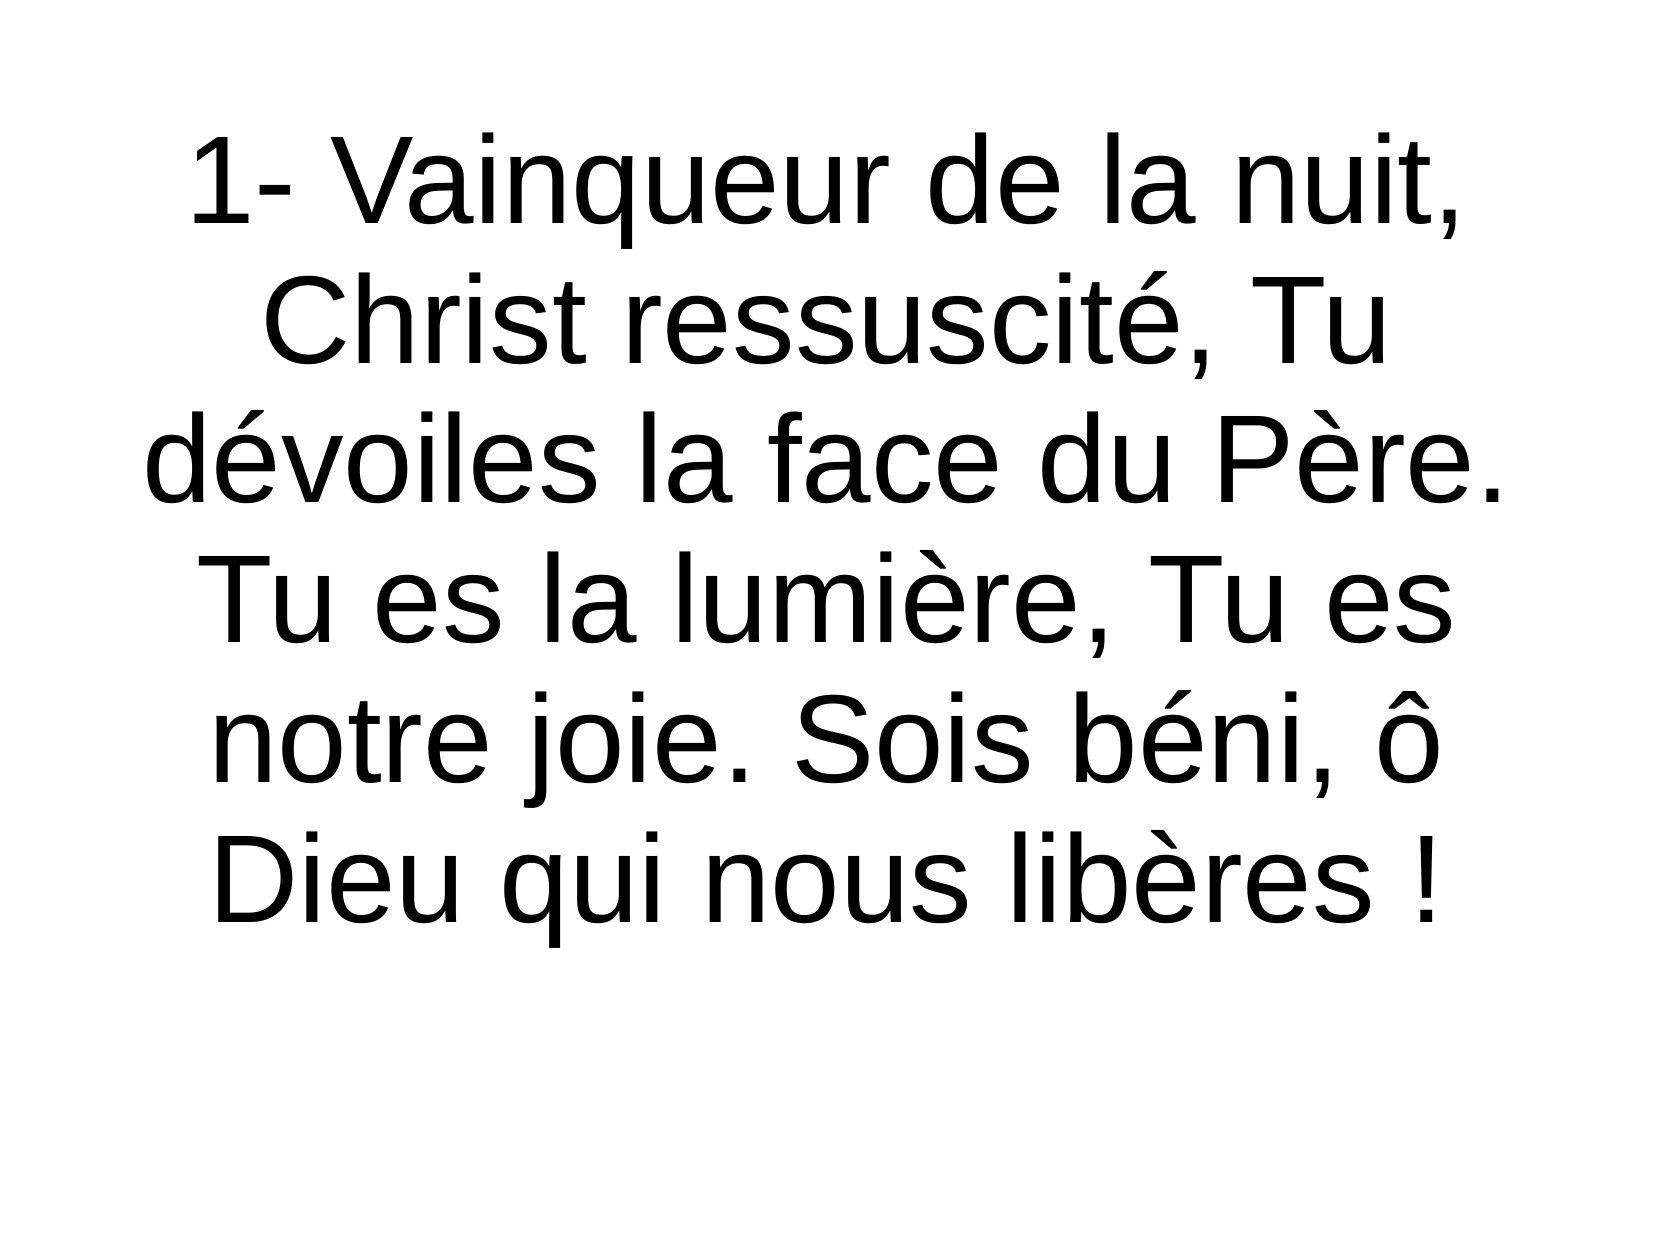

# 1- Vainqueur de la nuit, Christ ressuscité, Tu dévoiles la face du Père.
Tu es la lumière, Tu es notre joie. Sois béni, ô Dieu qui nous libères !